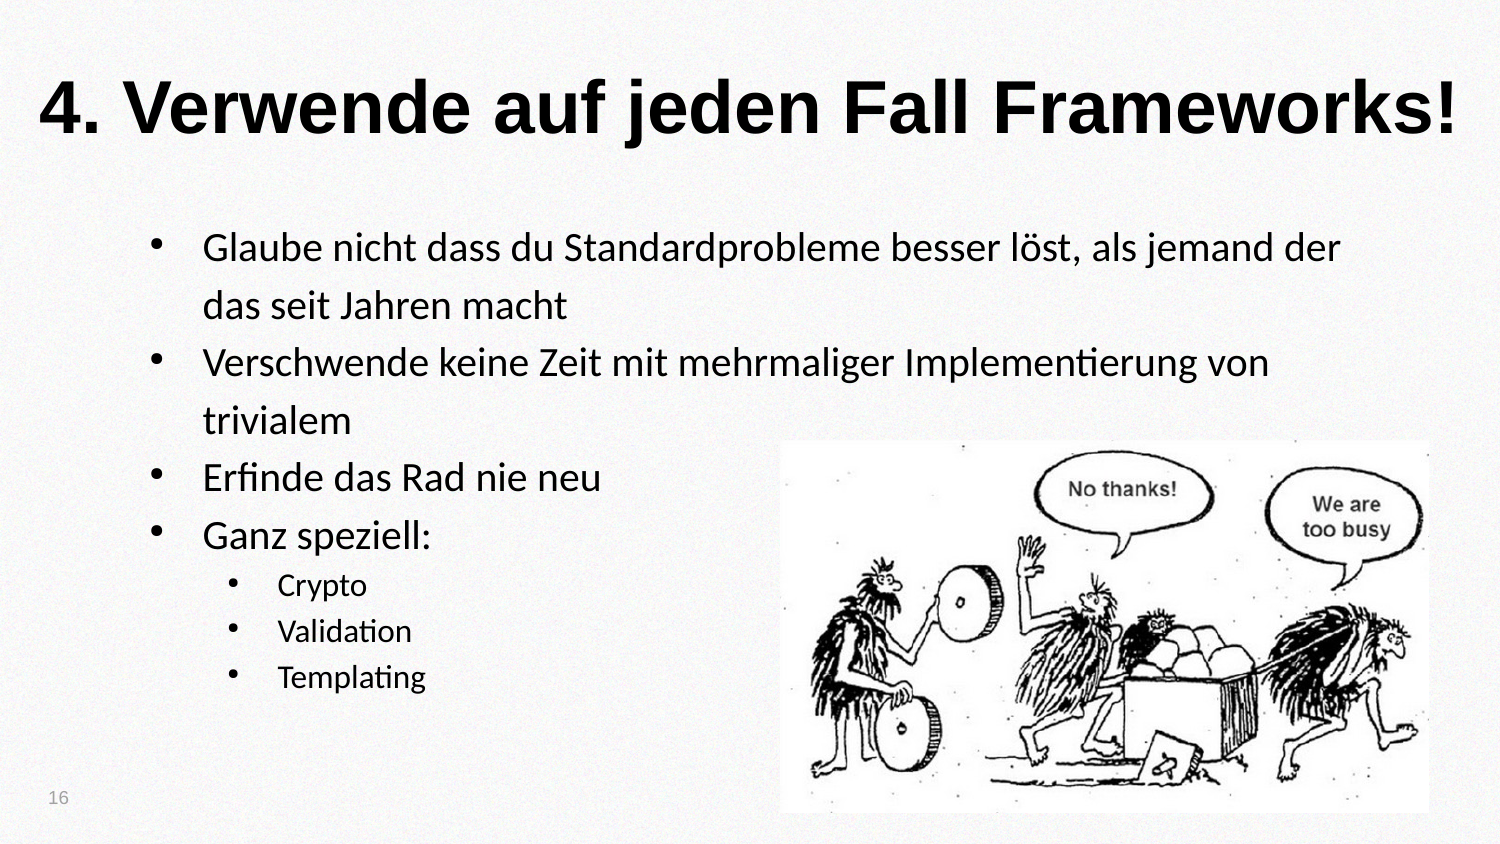

4. Verwende auf jeden Fall Frameworks!
# Glaube nicht dass du Standardprobleme besser löst, als jemand der das seit Jahren macht
Verschwende keine Zeit mit mehrmaliger Implementierung von trivialem
Erfinde das Rad nie neu
Ganz speziell:
Crypto
Validation
Templating